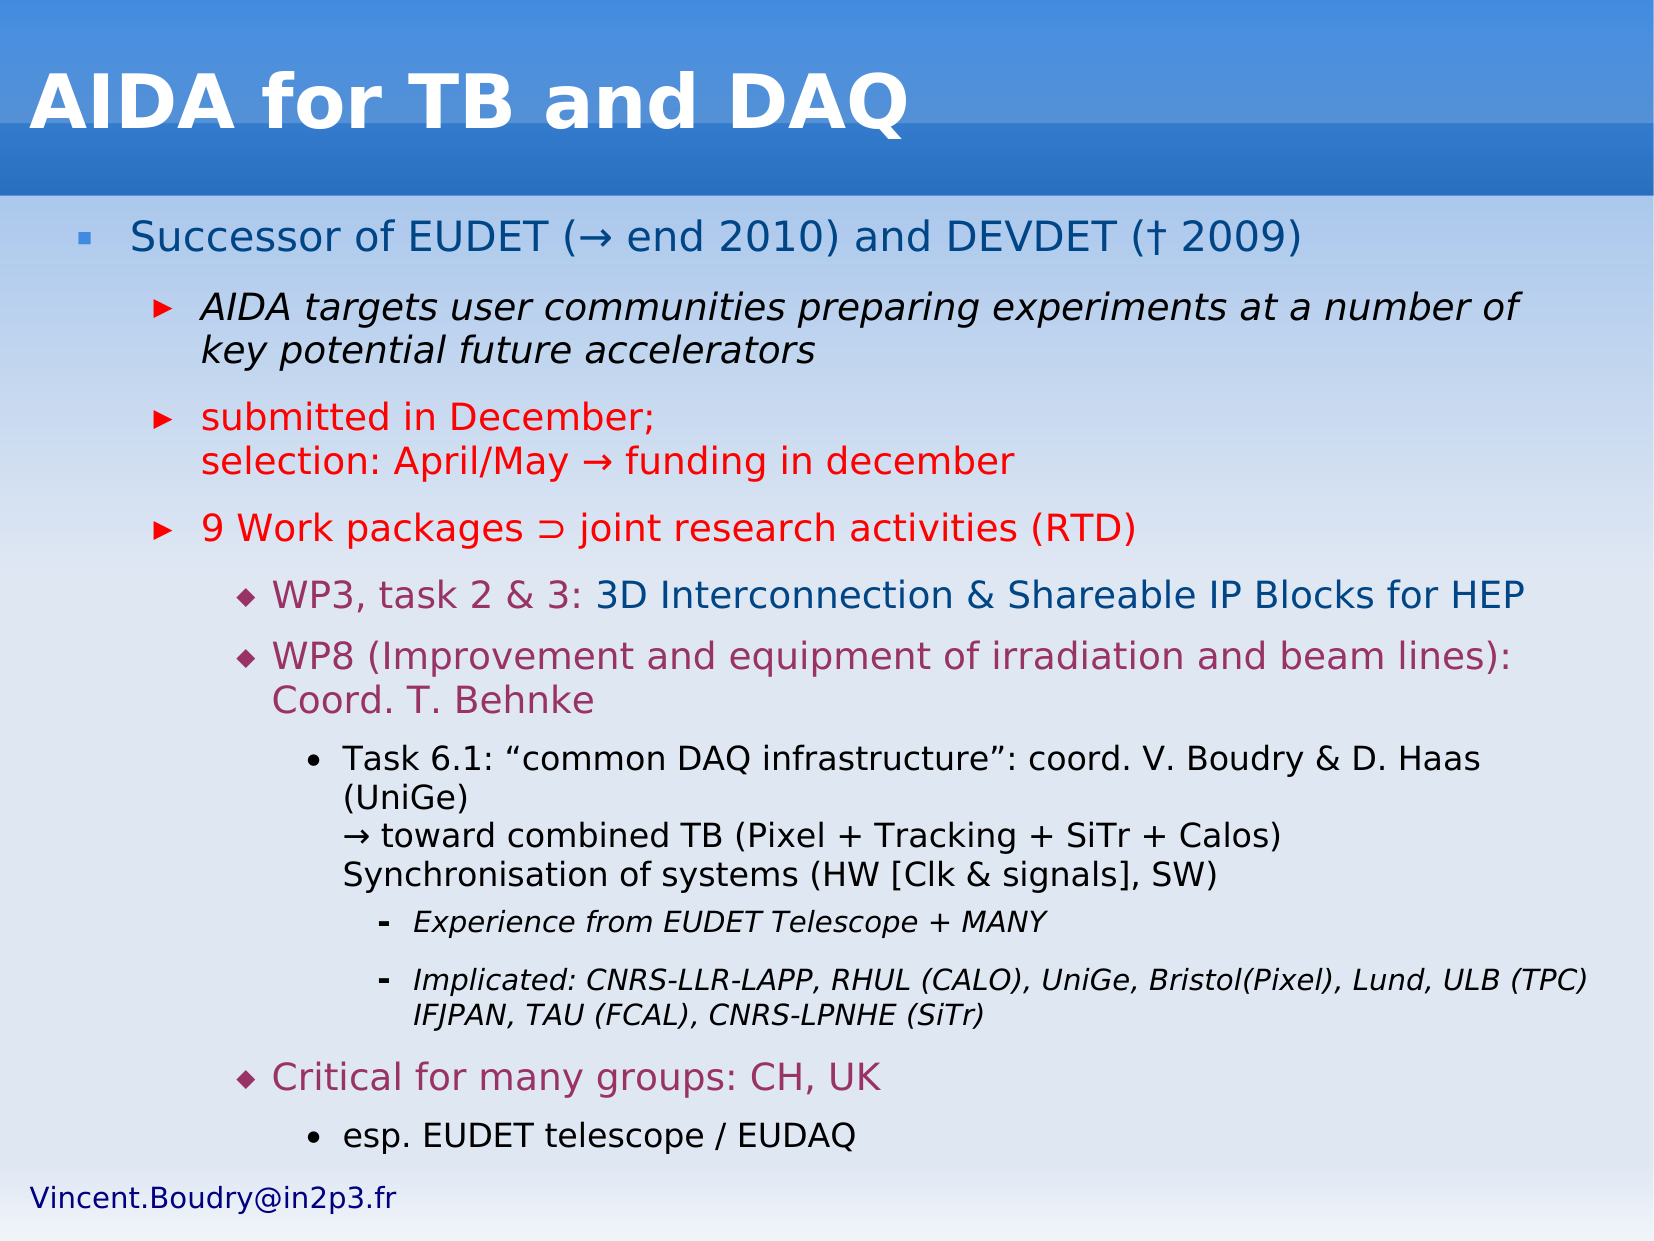

# AIDA for TB and DAQ
Successor of EUDET (→ end 2010) and DEVDET († 2009)
AIDA targets user communities preparing experiments at a number of key potential future accelerators
submitted in December;
selection: April/May → funding in december
9 Work packages ⊃ joint research activities (RTD)
WP3, task 2 & 3: 3D Interconnection & Shareable IP Blocks for HEP
WP8 (Improvement and equipment of irradiation and beam lines): Coord. T. Behnke
Task 6.1: “common DAQ infrastructure”: coord. V. Boudry & D. Haas (UniGe)
→ toward combined TB (Pixel + Tracking + SiTr + Calos)
Synchronisation of systems (HW [Clk & signals], SW)
Experience from EUDET Telescope + MANY
Implicated: CNRS-LLR-LAPP, RHUL (CALO), UniGe, Bristol(Pixel), Lund, ULB (TPC) IFJPAN, TAU (FCAL), CNRS-LPNHE (SiTr)
Critical for many groups: CH, UK
esp. EUDET telescope / EUDAQ